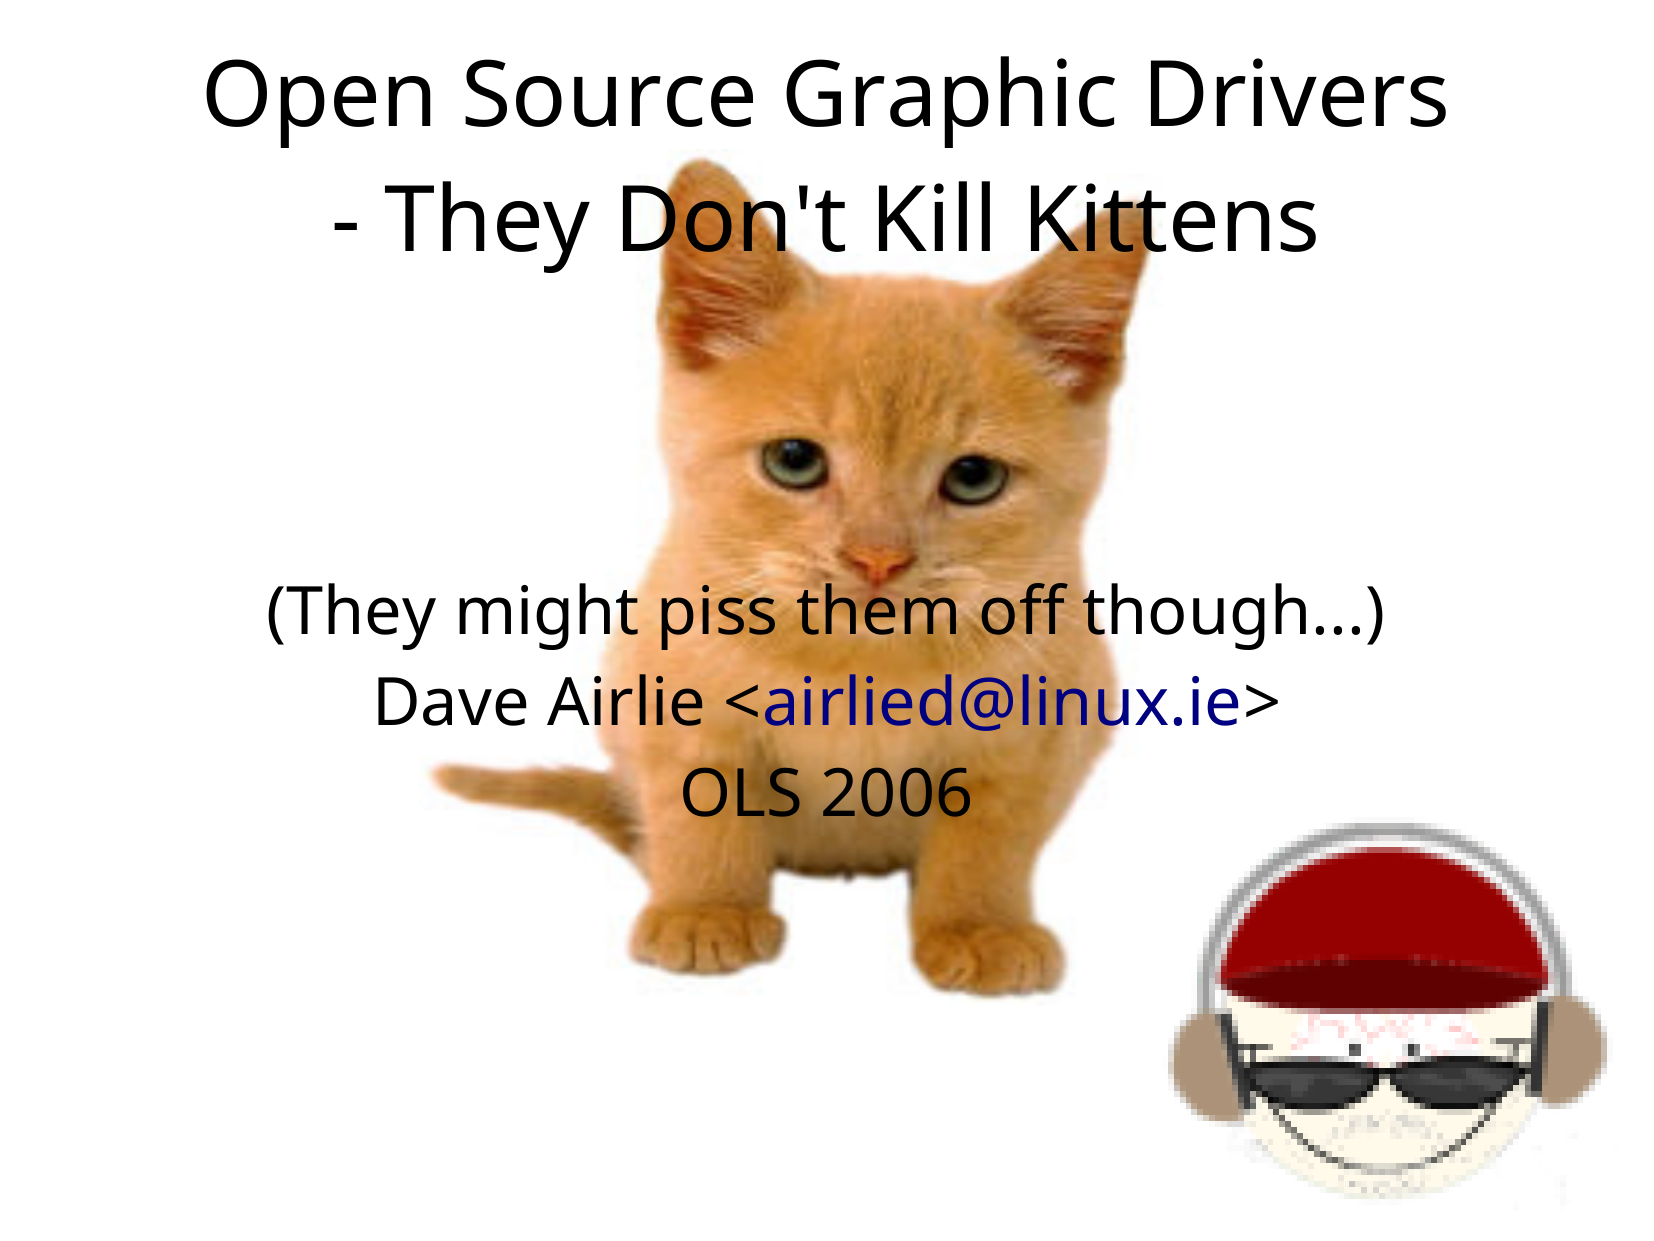

# Open Source Graphic Drivers - They Don't Kill Kittens
(They might piss them off though...)
Dave Airlie <airlied@linux.ie>
OLS 2006